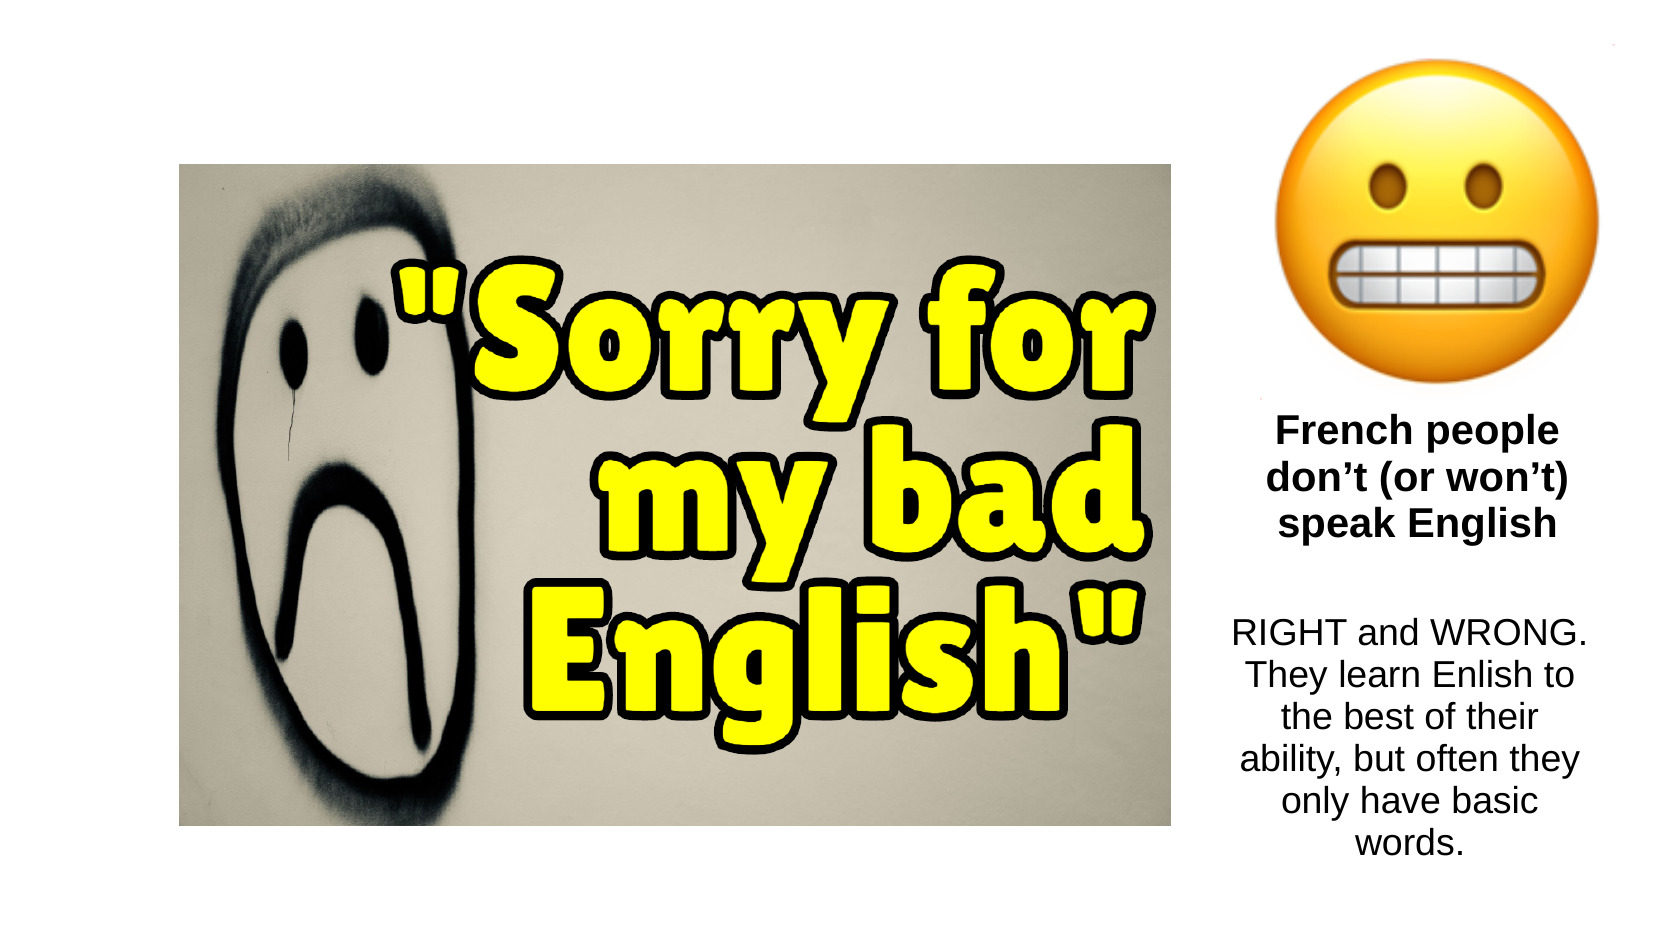

French people don’t (or won’t) speak English
RIGHT and WRONG. They learn Enlish to the best of their ability, but often they only have basic words.